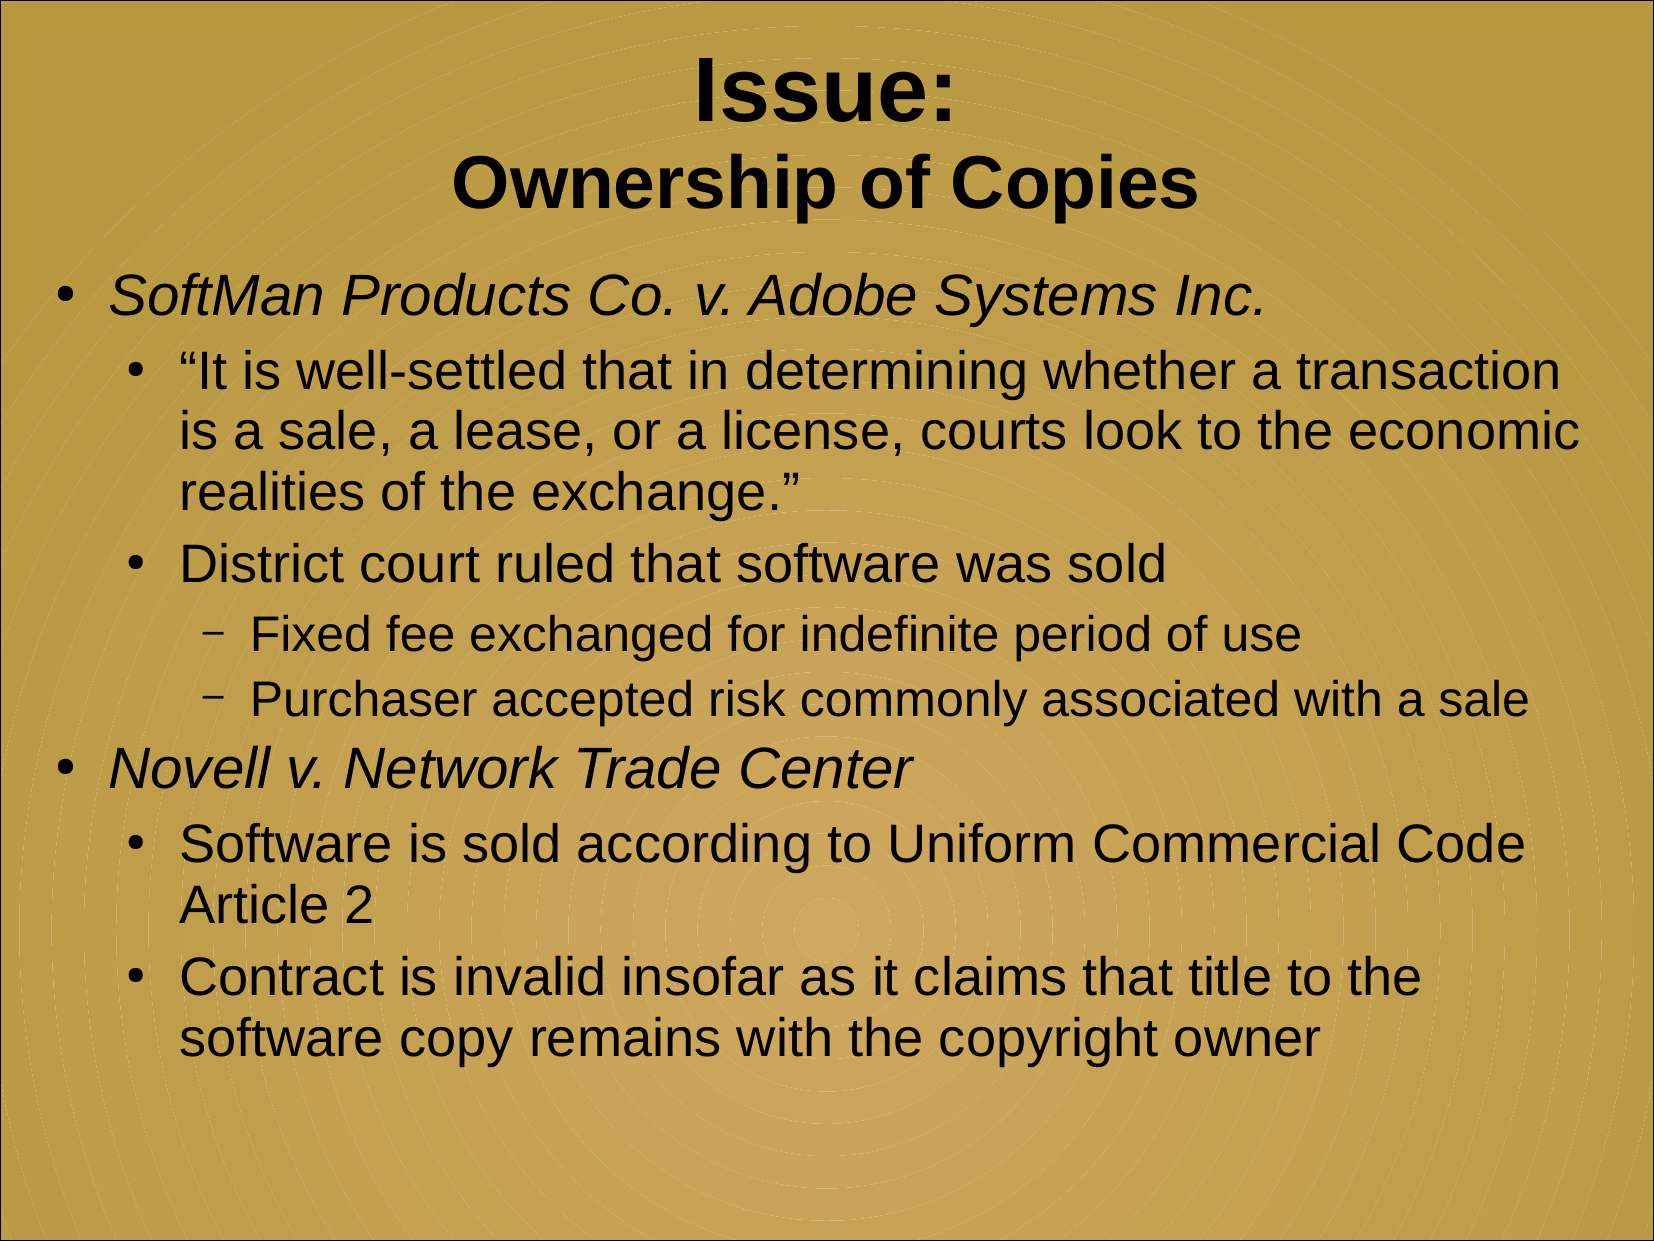

# Issue: Ownership of Copies
SoftMan Products Co. v. Adobe Systems Inc.
“It is well-settled that in determining whether a transaction is a sale, a lease, or a license, courts look to the economic realities of the exchange.”
District court ruled that software was sold
Fixed fee exchanged for indefinite period of use
Purchaser accepted risk commonly associated with a sale
Novell v. Network Trade Center
Software is sold according to Uniform Commercial Code Article 2
Contract is invalid insofar as it claims that title to the software copy remains with the copyright owner